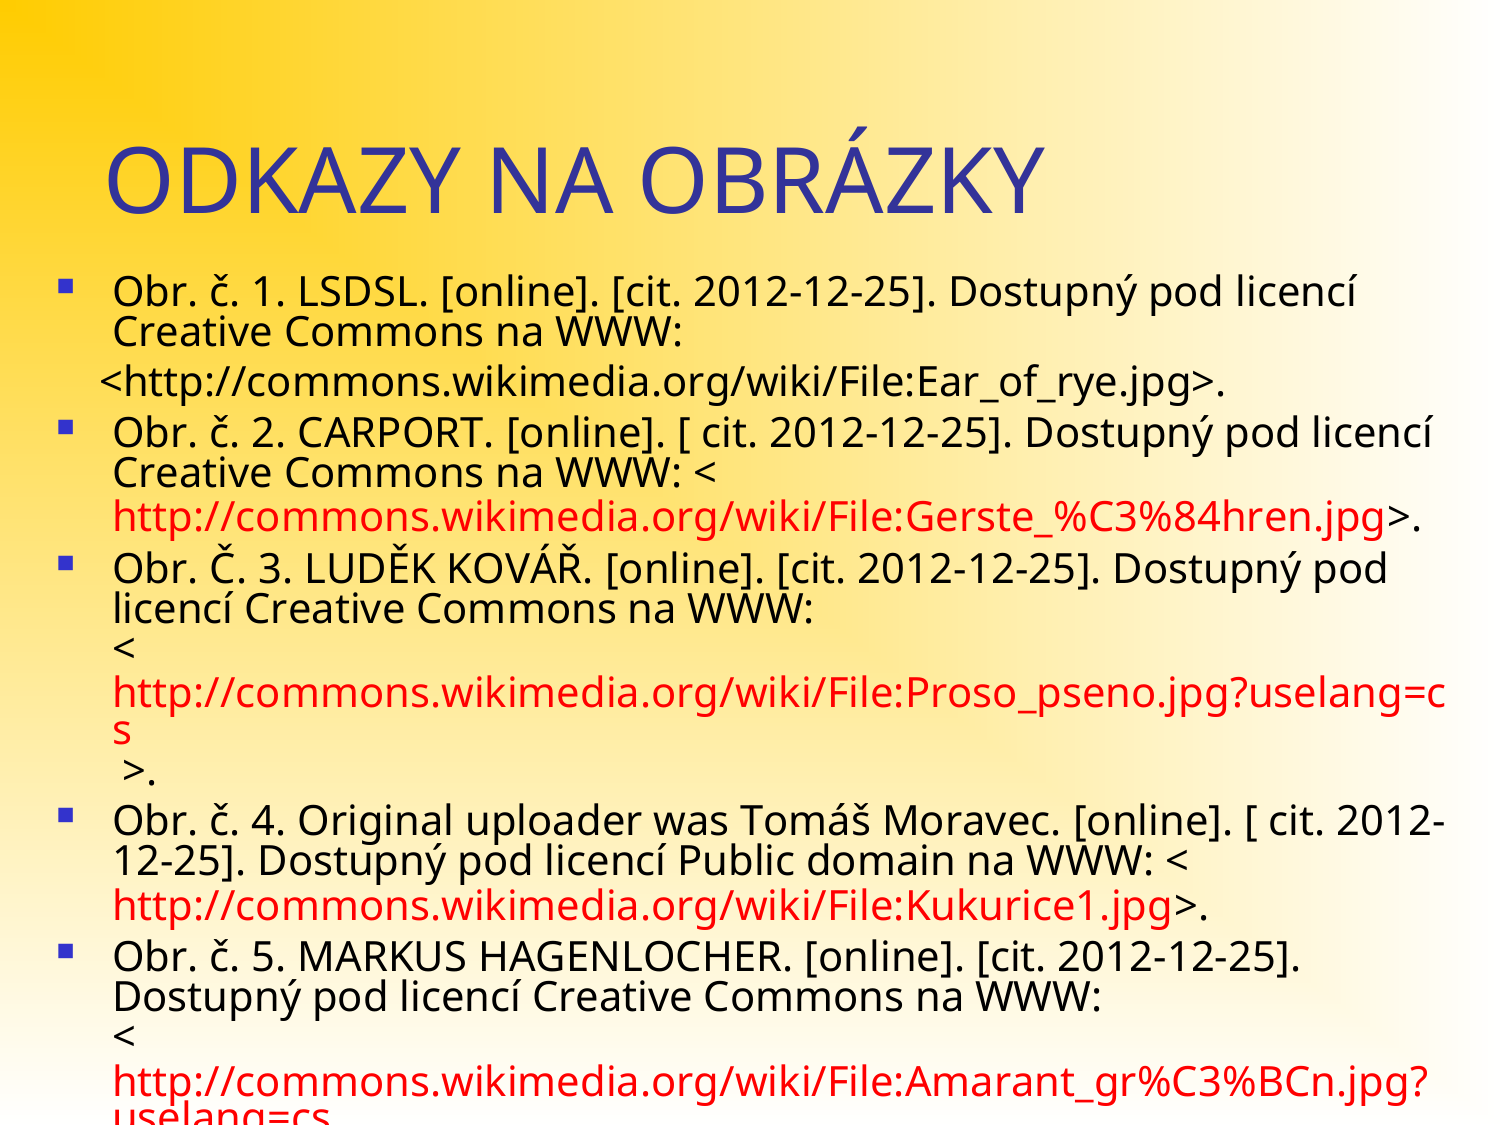

# ODKAZY NA OBRÁZKY
Obr. č. 1. LSDSL. [online]. [cit. 2012-12-25]. Dostupný pod licencí Creative Commons na WWW:
 <http://commons.wikimedia.org/wiki/File:Ear_of_rye.jpg>.
Obr. č. 2. CARPORT. [online]. [ cit. 2012-12-25]. Dostupný pod licencí Creative Commons na WWW: <http://commons.wikimedia.org/wiki/File:Gerste_%C3%84hren.jpg>.
Obr. Č. 3. LUDĚK KOVÁŘ. [online]. [cit. 2012-12-25]. Dostupný pod licencí Creative Commons na WWW:
<http://commons.wikimedia.org/wiki/File:Proso_pseno.jpg?uselang=cs >.
Obr. č. 4. Original uploader was Tomáš Moravec. [online]. [ cit. 2012-12-25]. Dostupný pod licencí Public domain na WWW: <http://commons.wikimedia.org/wiki/File:Kukurice1.jpg>.
Obr. č. 5. MARKUS HAGENLOCHER. [online]. [cit. 2012-12-25]. Dostupný pod licencí Creative Commons na WWW:
<http://commons.wikimedia.org/wiki/File:Amarant_gr%C3%BCn.jpg?uselang=cs>.